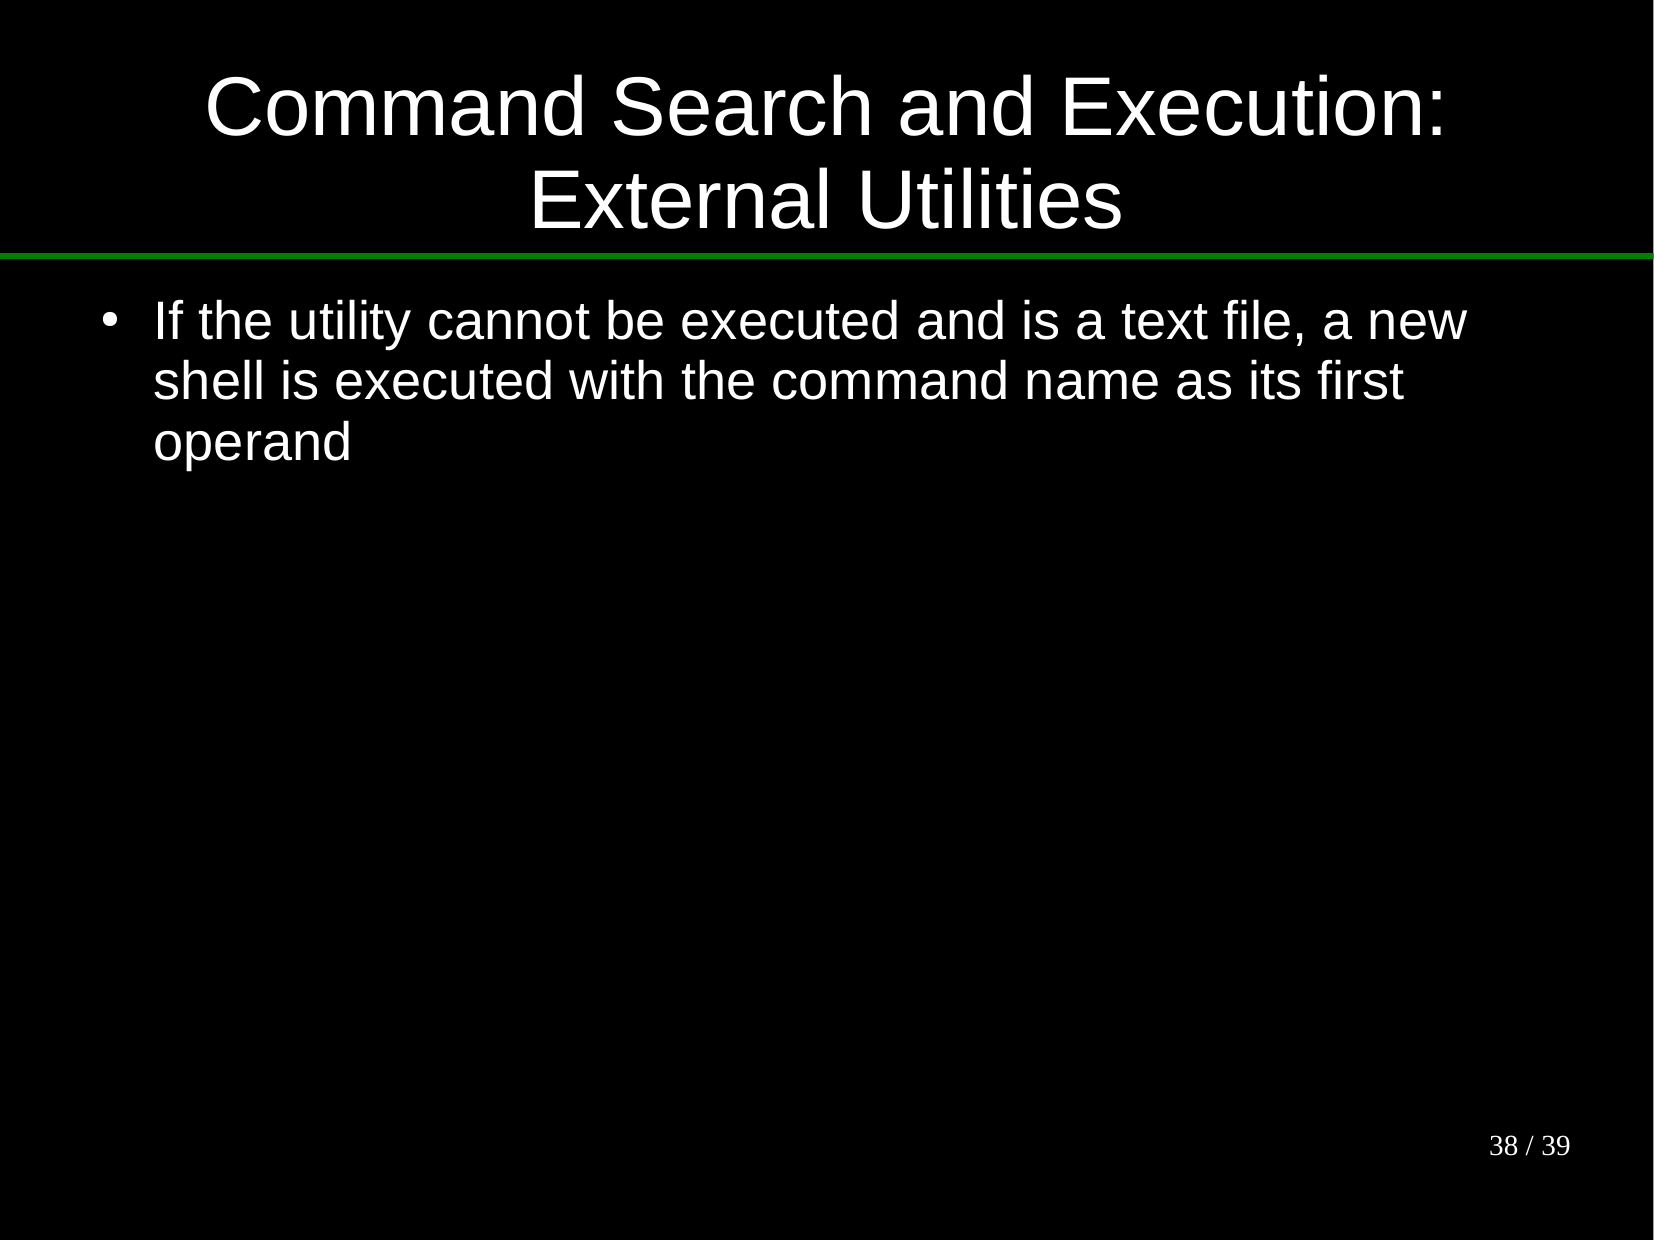

# Command Search and Execution: External Utilities
If the utility cannot be executed and is a text file, a new shell is executed with the command name as its first operand
38